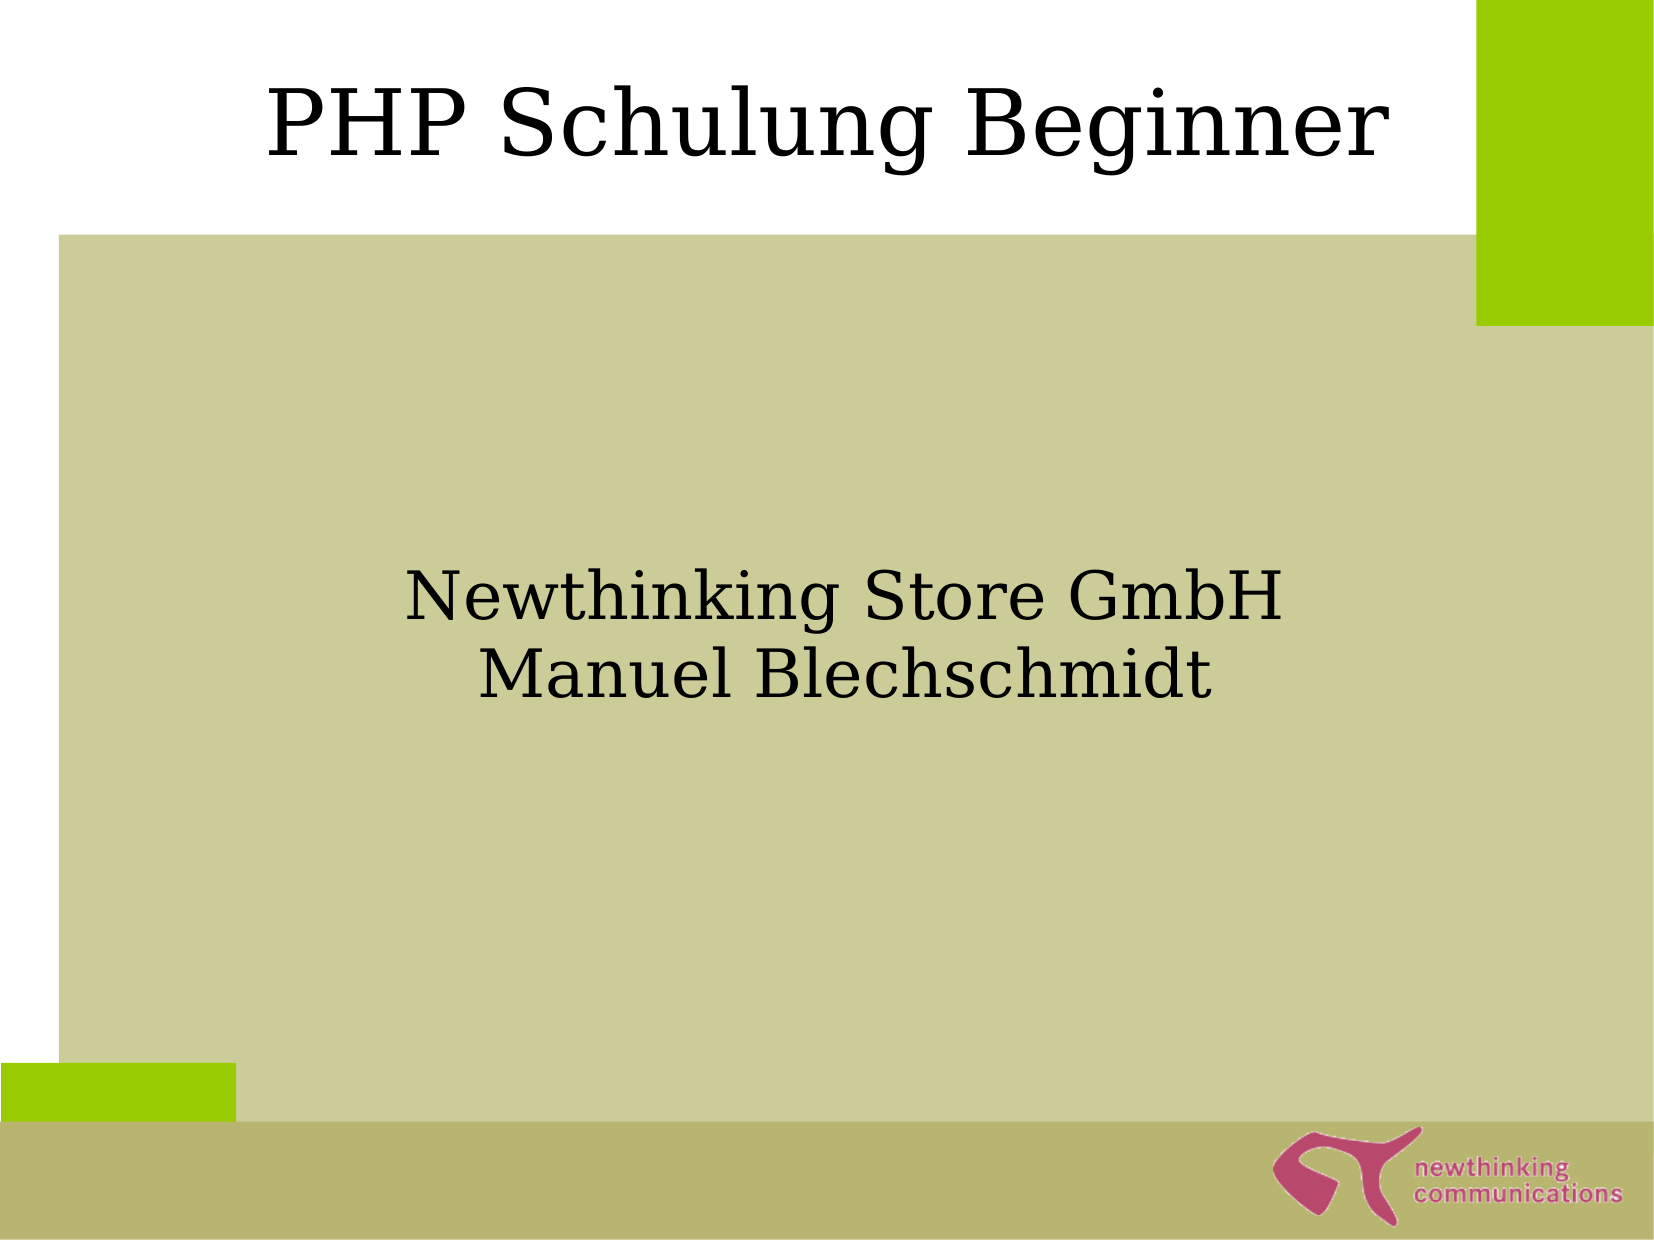

# PHP Schulung Beginner
Newthinking Store GmbH
Manuel Blechschmidt